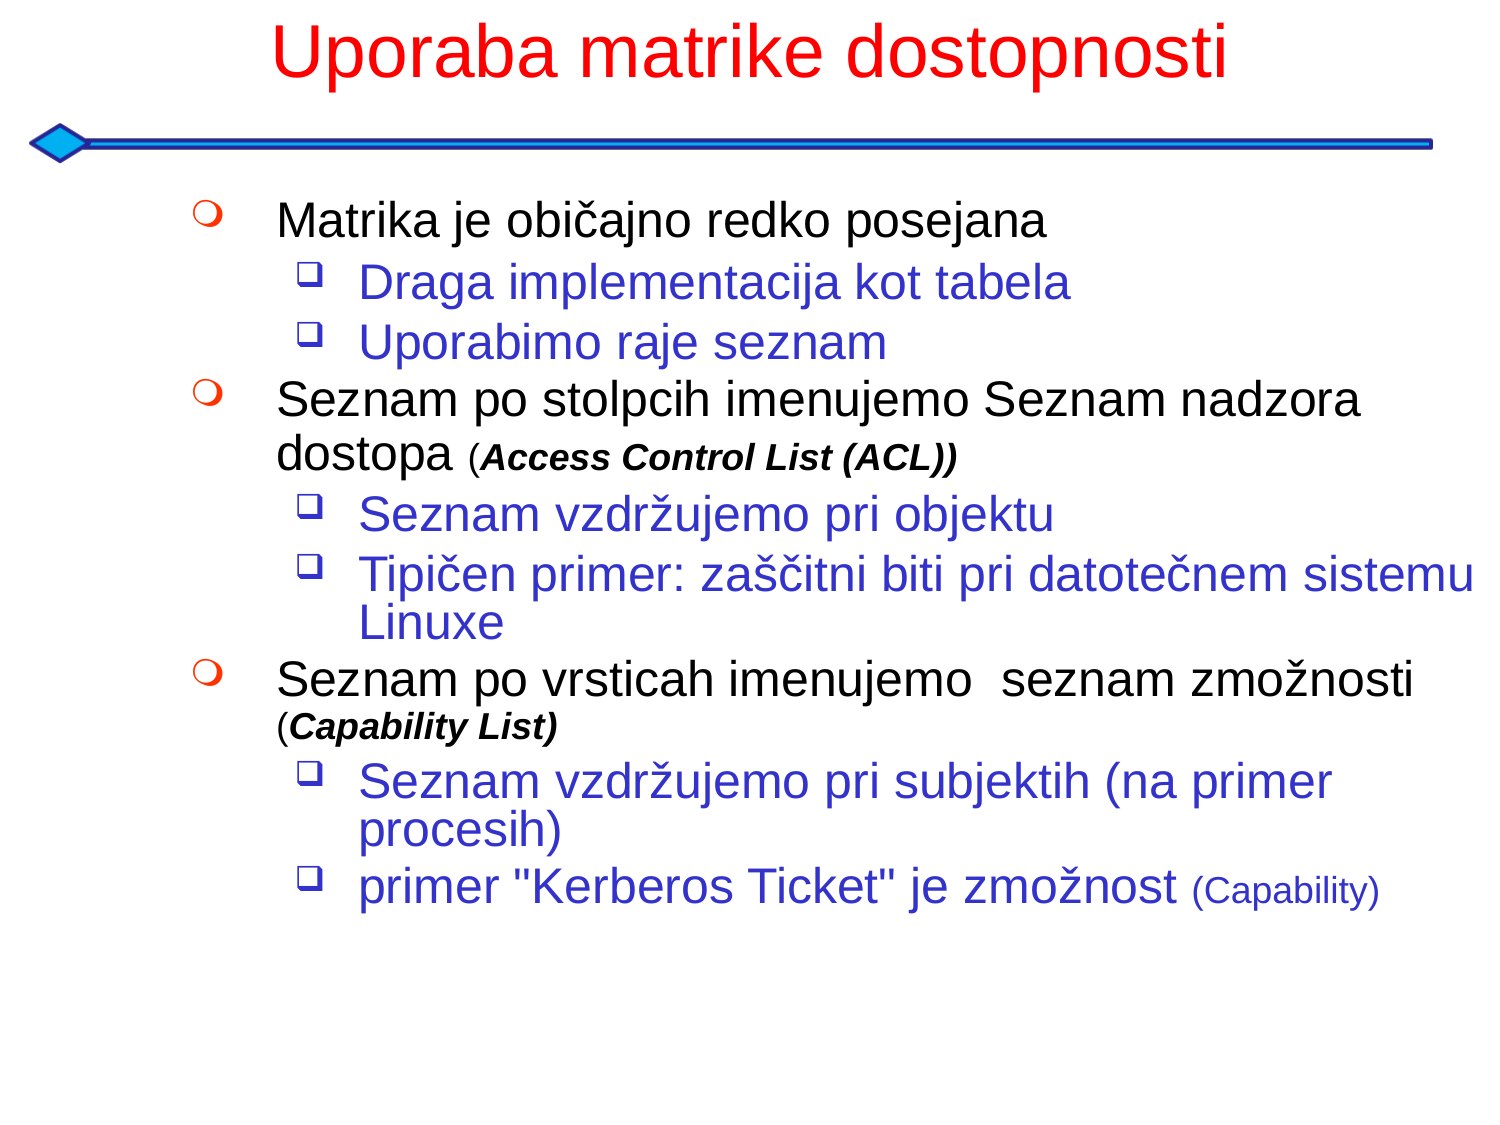

# Uporaba matrike dostopnosti
Matrika je običajno redko posejana
Draga implementacija kot tabela
Uporabimo raje seznam
Seznam po stolpcih imenujemo Seznam nadzora dostopa (Access Control List (ACL))
Seznam vzdržujemo pri objektu
Tipičen primer: zaščitni biti pri datotečnem sistemu Linuxe
Seznam po vrsticah imenujemo seznam zmožnosti (Capability List)
Seznam vzdržujemo pri subjektih (na primer procesih)
primer "Kerberos Ticket" je zmožnost (Capability)